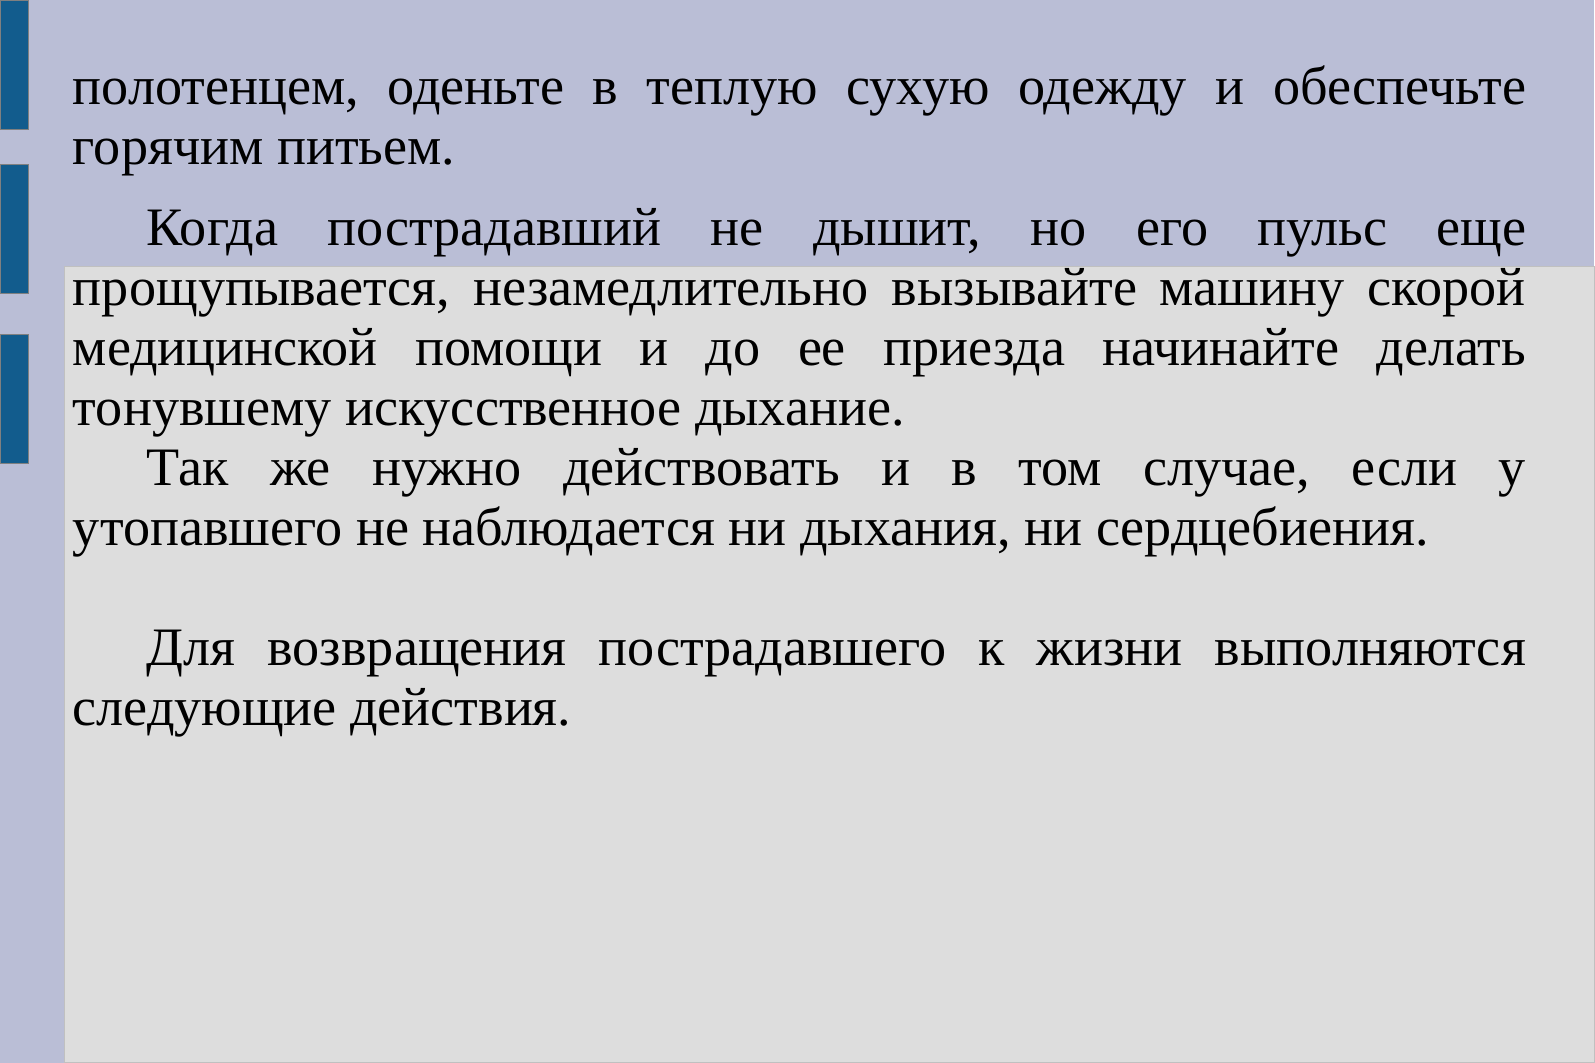

полотенцем, оденьте в теплую сухую одежду и обеспечьте горячим питьем.
	Когда пострадавший не дышит, но его пульс еще прощупывается, незамедлительно вызывайте машину скорой медицинской помощи и до ее приезда начинайте делать тонувшему искусственное дыхание.
	Так же нужно действовать и в том случае, если у утопавшего не наблюдается ни дыхания, ни сердцебиения.
	Для возвращения пострадавшего к жизни выполняются следующие действия.